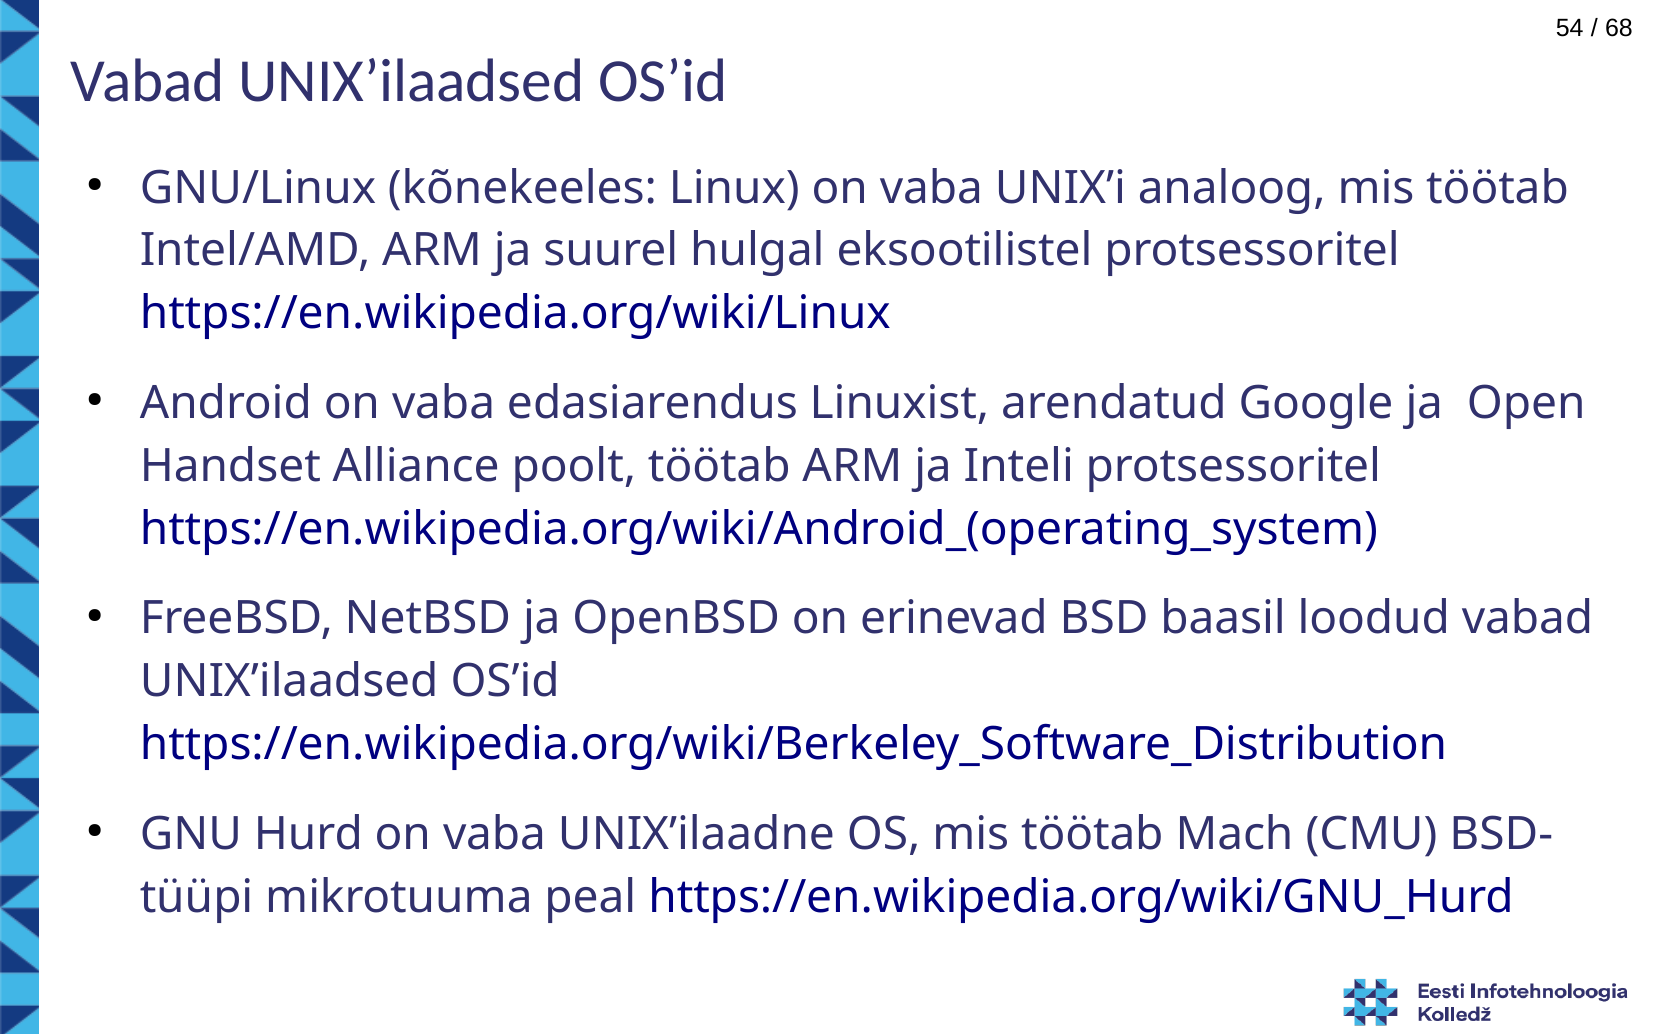

# Vabad UNIX’ilaadsed OS’id
GNU/Linux (kõnekeeles: Linux) on vaba UNIX’i analoog, mis töötab Intel/AMD, ARM ja suurel hulgal eksootilistel protsessoritel https://en.wikipedia.org/wiki/Linux
Android on vaba edasiarendus Linuxist, arendatud Google ja Open Handset Alliance poolt, töötab ARM ja Inteli protsessoritel https://en.wikipedia.org/wiki/Android_(operating_system)
FreeBSD, NetBSD ja OpenBSD on erinevad BSD baasil loodud vabad UNIX’ilaadsed OS’id https://en.wikipedia.org/wiki/Berkeley_Software_Distribution
GNU Hurd on vaba UNIX’ilaadne OS, mis töötab Mach (CMU) BSD-tüüpi mikrotuuma peal https://en.wikipedia.org/wiki/GNU_Hurd